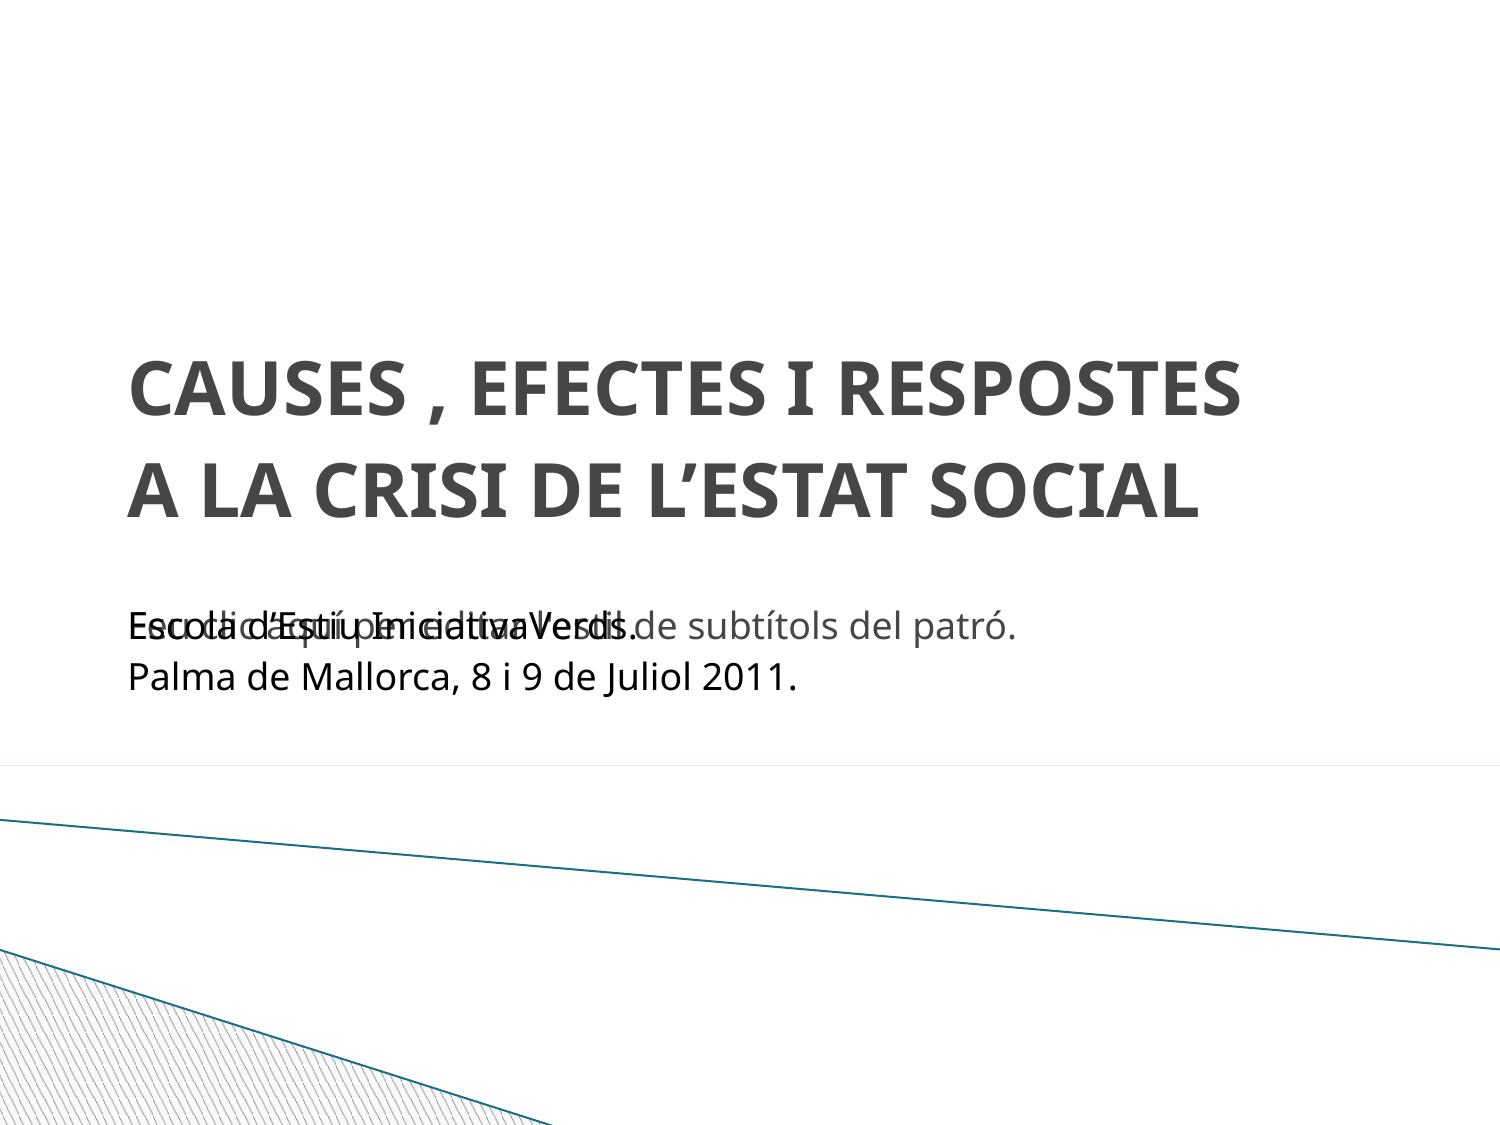

# CAUSES , EFECTES I RESPOSTES A LA CRISI DE L’ESTAT SOCIAL
Escola d’Estiu IniciativaVerds.
Palma de Mallorca, 8 i 9 de Juliol 2011.